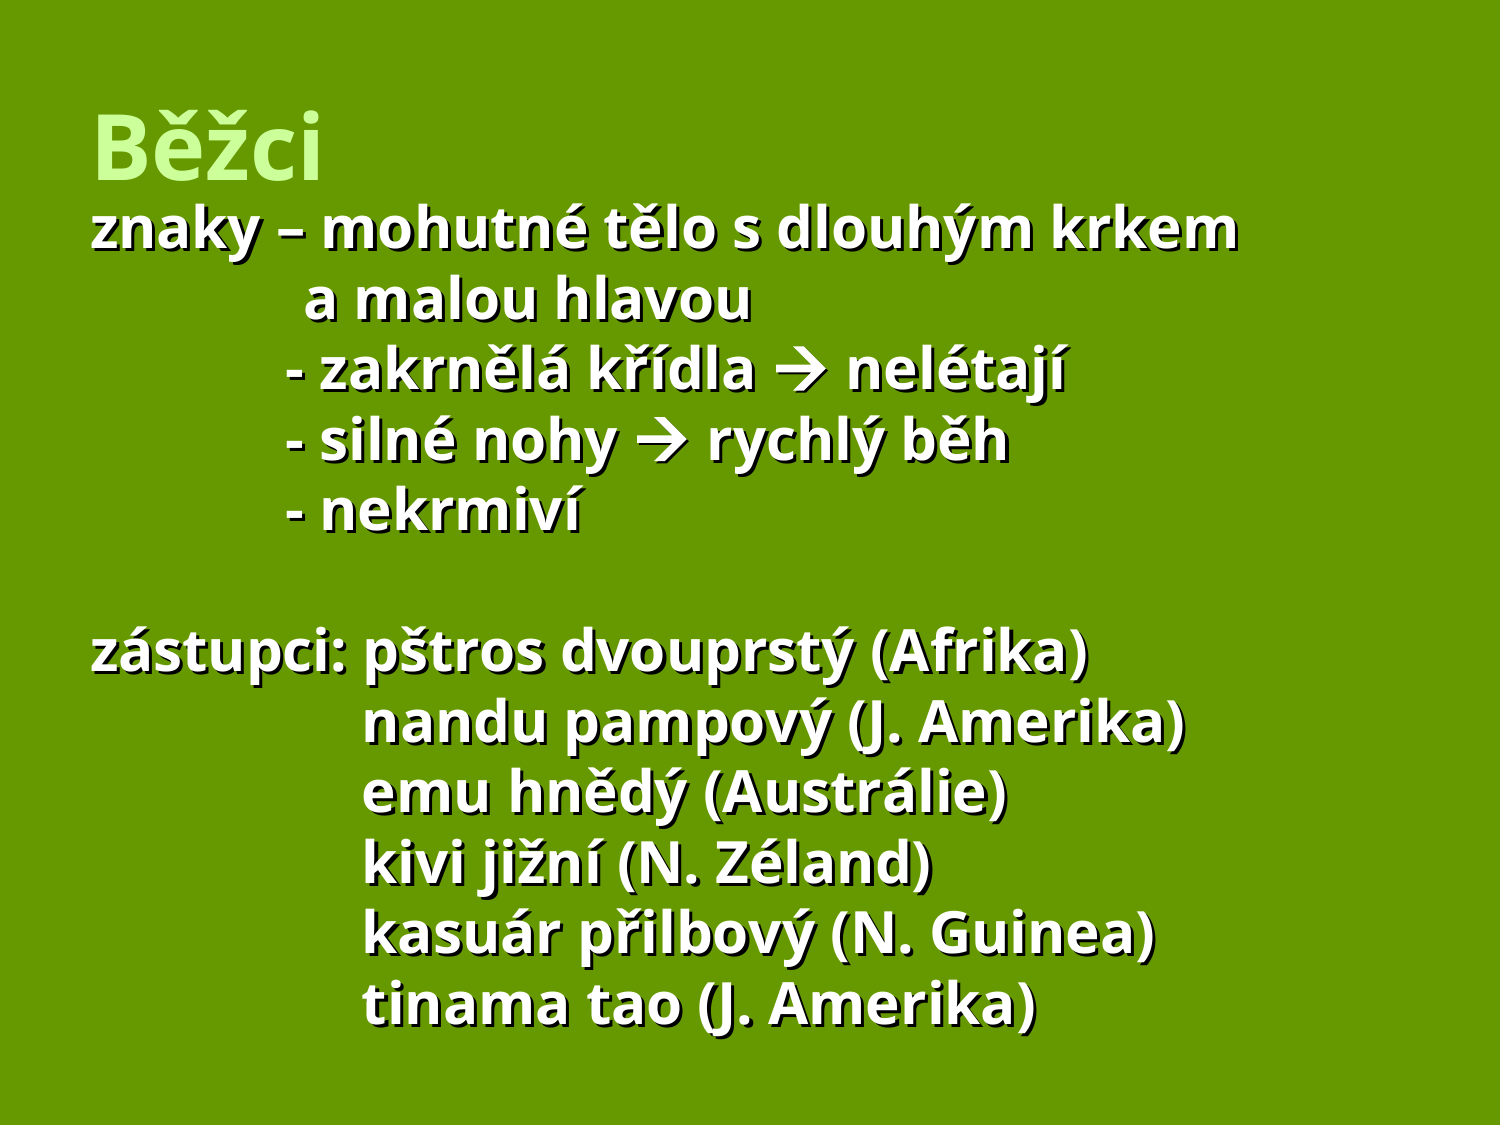

# Běžci
znaky – mohutné tělo s dlouhým krkem
 a malou hlavou
		 - zakrnělá křídla  nelétají
		 - silné nohy  rychlý běh
		 - nekrmiví
zástupci: pštros dvouprstý (Afrika)
 		 nandu pampový (J. Amerika)
		 emu hnědý (Austrálie)
		 kivi jižní (N. Zéland)
		 kasuár přilbový (N. Guinea)
		 tinama tao (J. Amerika)